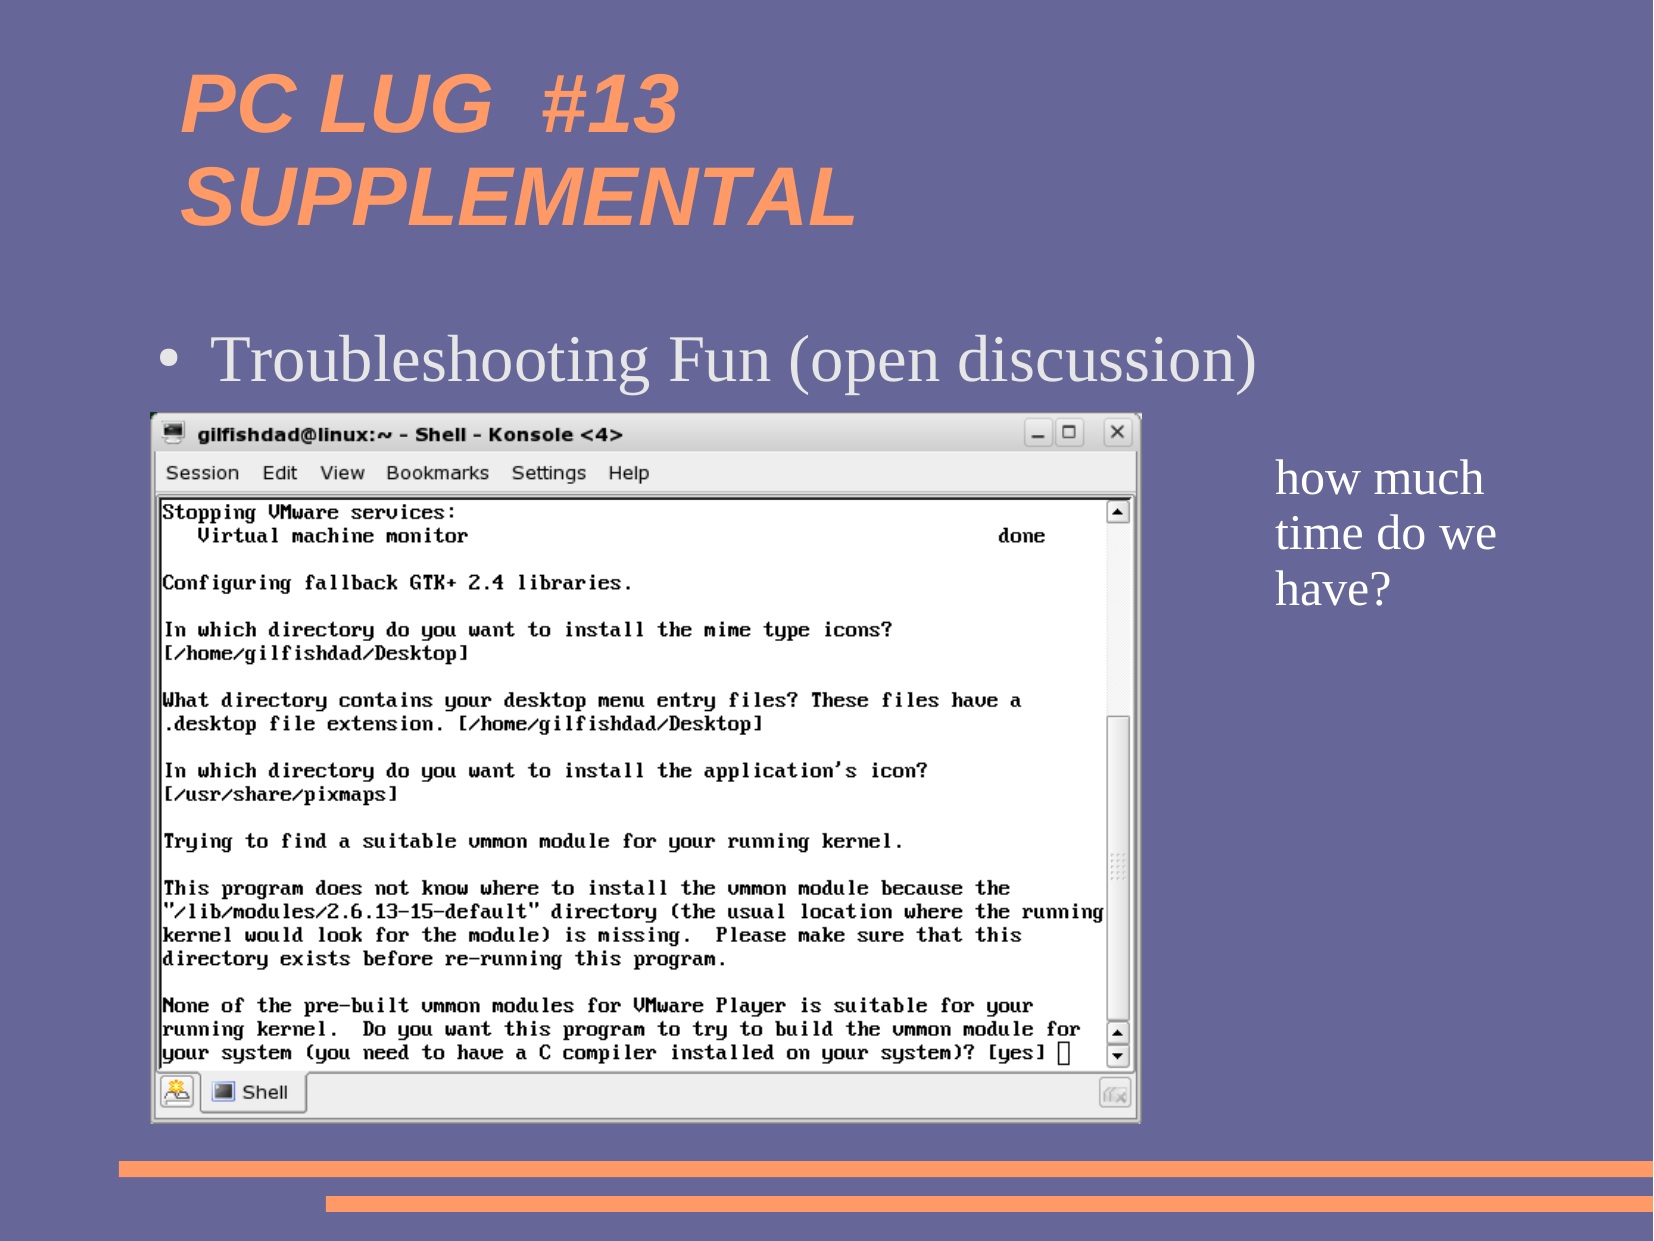

# PC LUG #13 SUPPLEMENTAL
Troubleshooting Fun (open discussion)
how much time do we have?